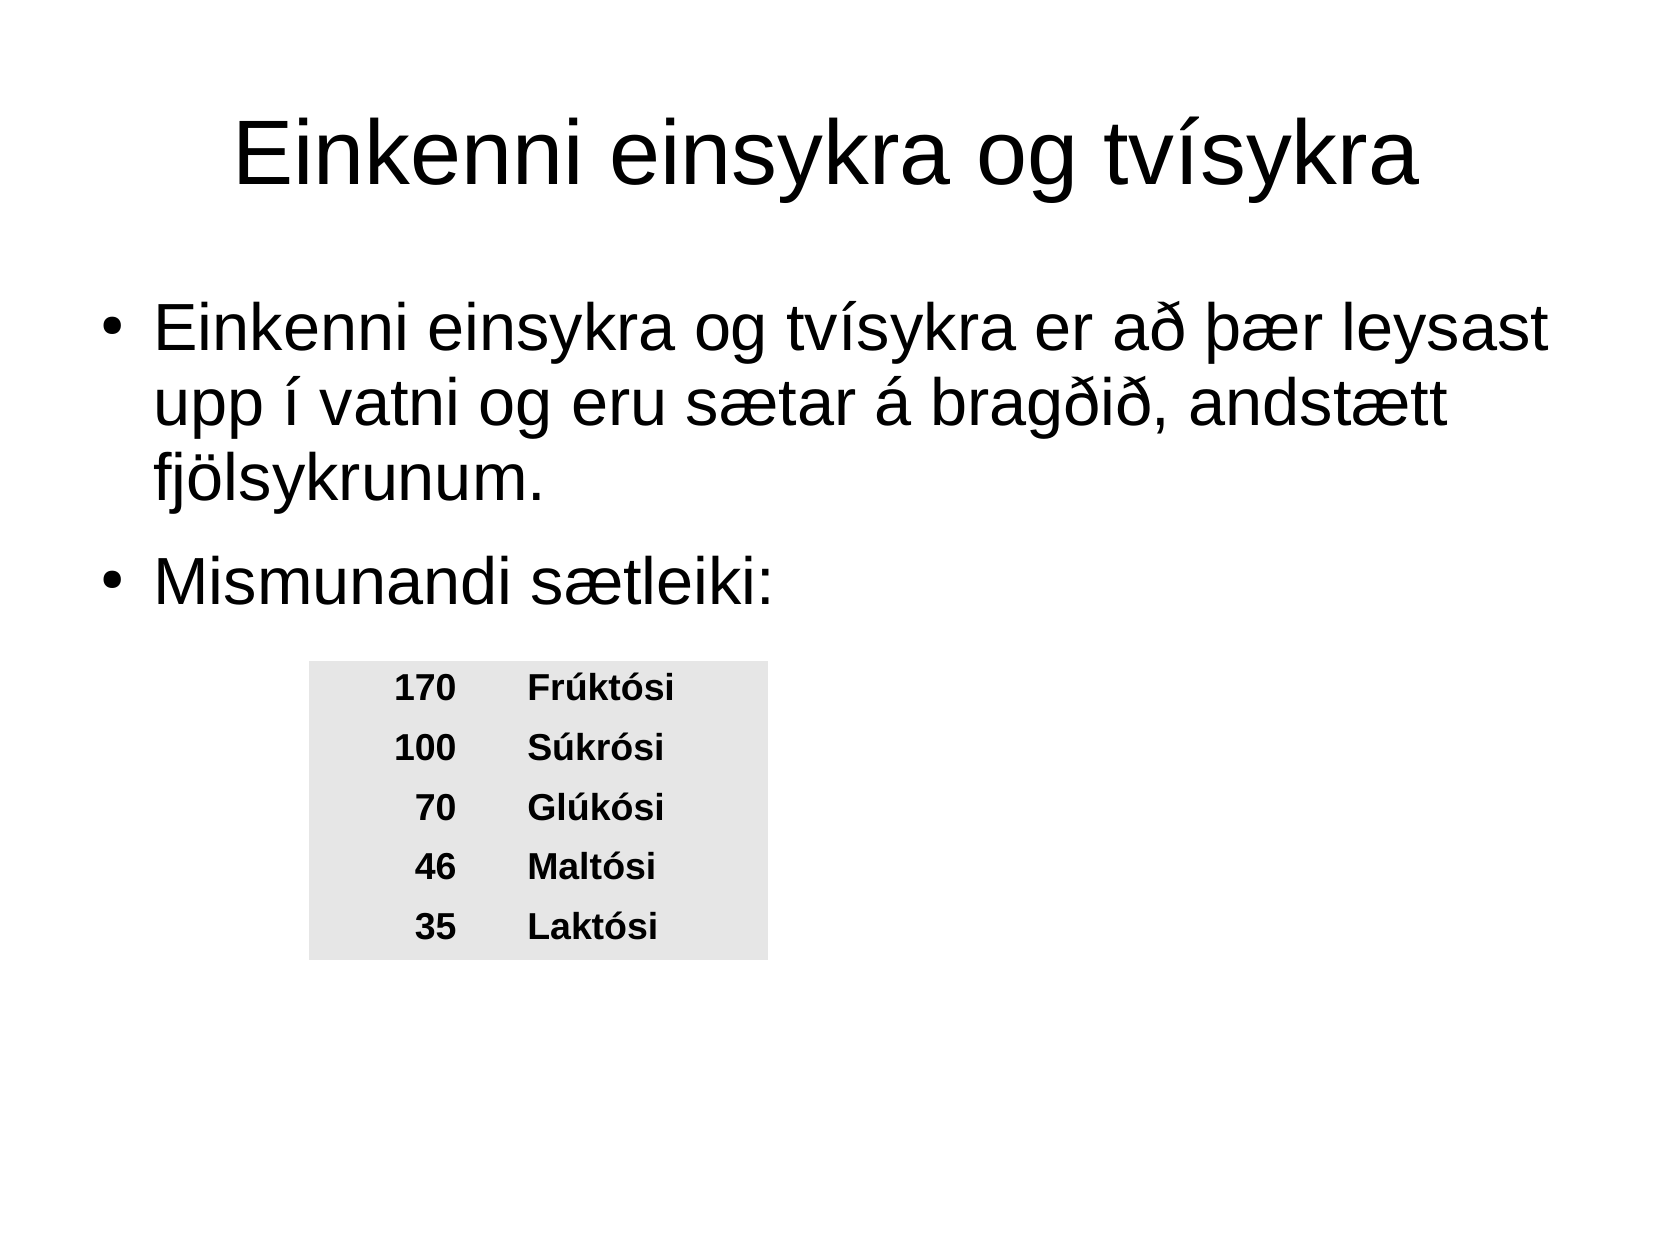

# Einkenni einsykra og tvísykra
Einkenni einsykra og tvísykra er að þær leysast upp í vatni og eru sætar á bragðið, andstætt fjölsykrunum.
Mismunandi sætleiki:
| 170 | Frúktósi |
| --- | --- |
| 100 | Súkrósi |
| 70 | Glúkósi |
| 46 | Maltósi |
| 35 | Laktósi |